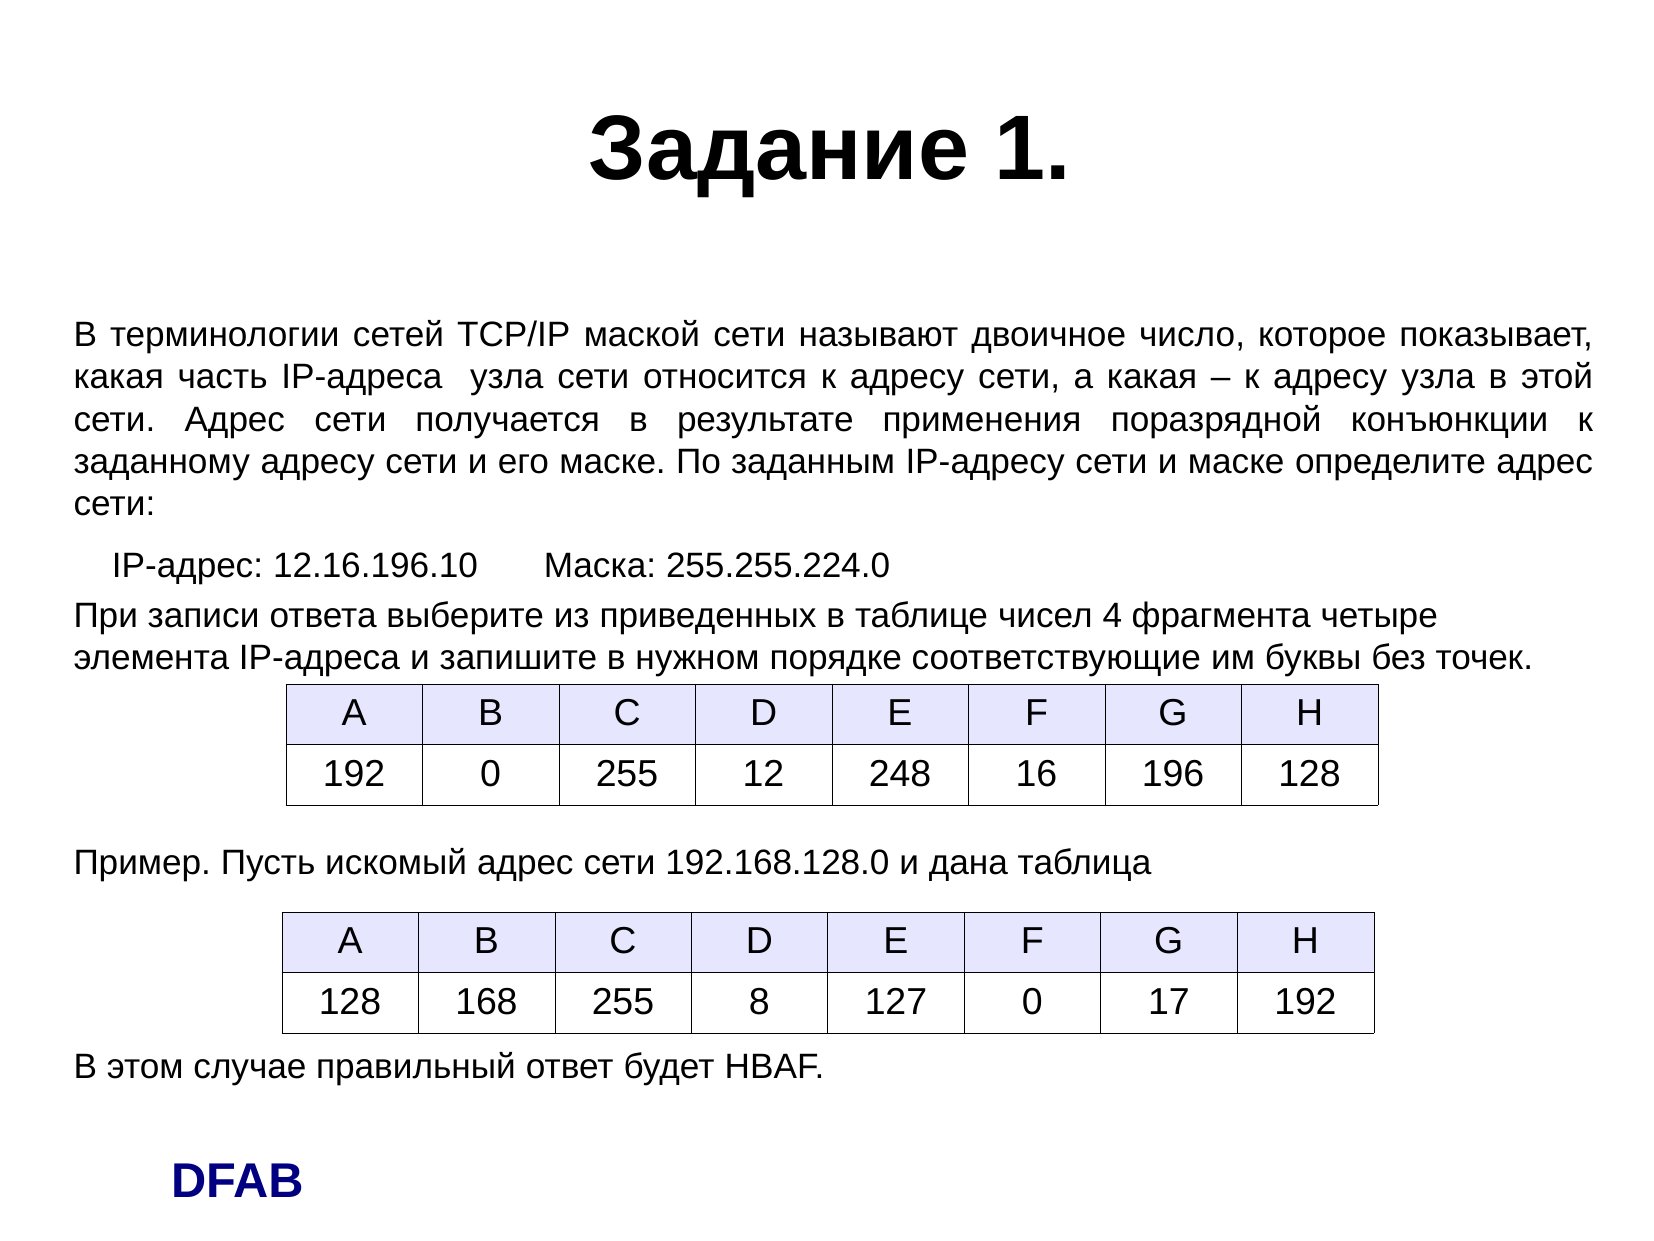

# Задание 1.
В терминологии сетей TCP/IP маской сети называют двоичное число, которое показывает, какая часть IP-адреса узла сети относится к адресу сети, а какая – к адресу узла в этой сети. Адрес сети получается в результате применения поразрядной конъюнкции к заданному адресу сети и его маске. По заданным IP-адресу сети и маске определите адрес сети:
IP-адрес: 12.16.196.10		Маска: 255.255.224.0
При записи ответа выберите из приведенных в таблице чисел 4 фрагмента четыре элемента IP-адреса и запишите в нужном порядке соответствующие им буквы без точек.
Пример. Пусть искомый адрес сети 192.168.128.0 и дана таблица
В этом случае правильный ответ будет HBAF.
 	DFAB
| A | B | C | D | E | F | G | H |
| --- | --- | --- | --- | --- | --- | --- | --- |
| 192 | 0 | 255 | 12 | 248 | 16 | 196 | 128 |
| A | B | C | D | E | F | G | H |
| --- | --- | --- | --- | --- | --- | --- | --- |
| 128 | 168 | 255 | 8 | 127 | 0 | 17 | 192 |